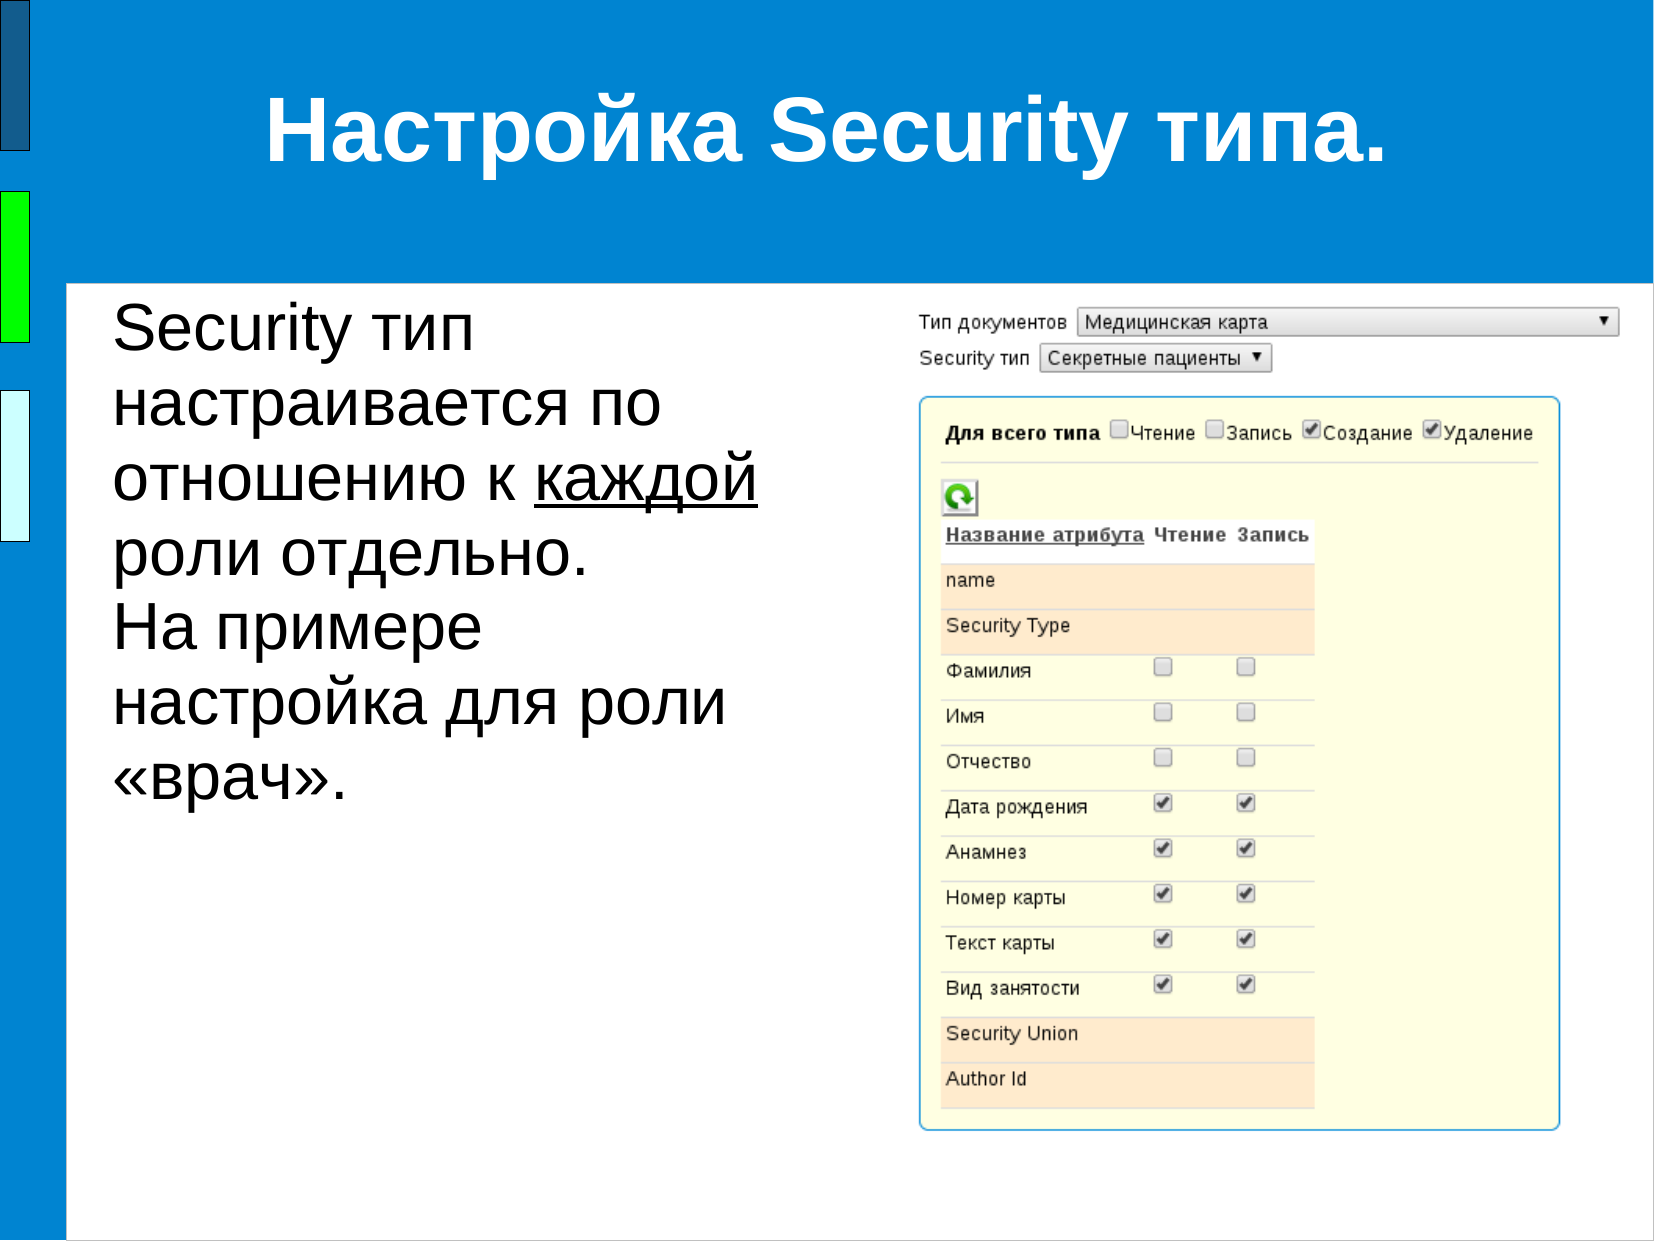

# Настройка Security типа.
Security тип настраивается по отношению к каждой роли отдельно.
На примере настройка для роли «врач».
ООО "Альфа-Интегрум", 2013г.